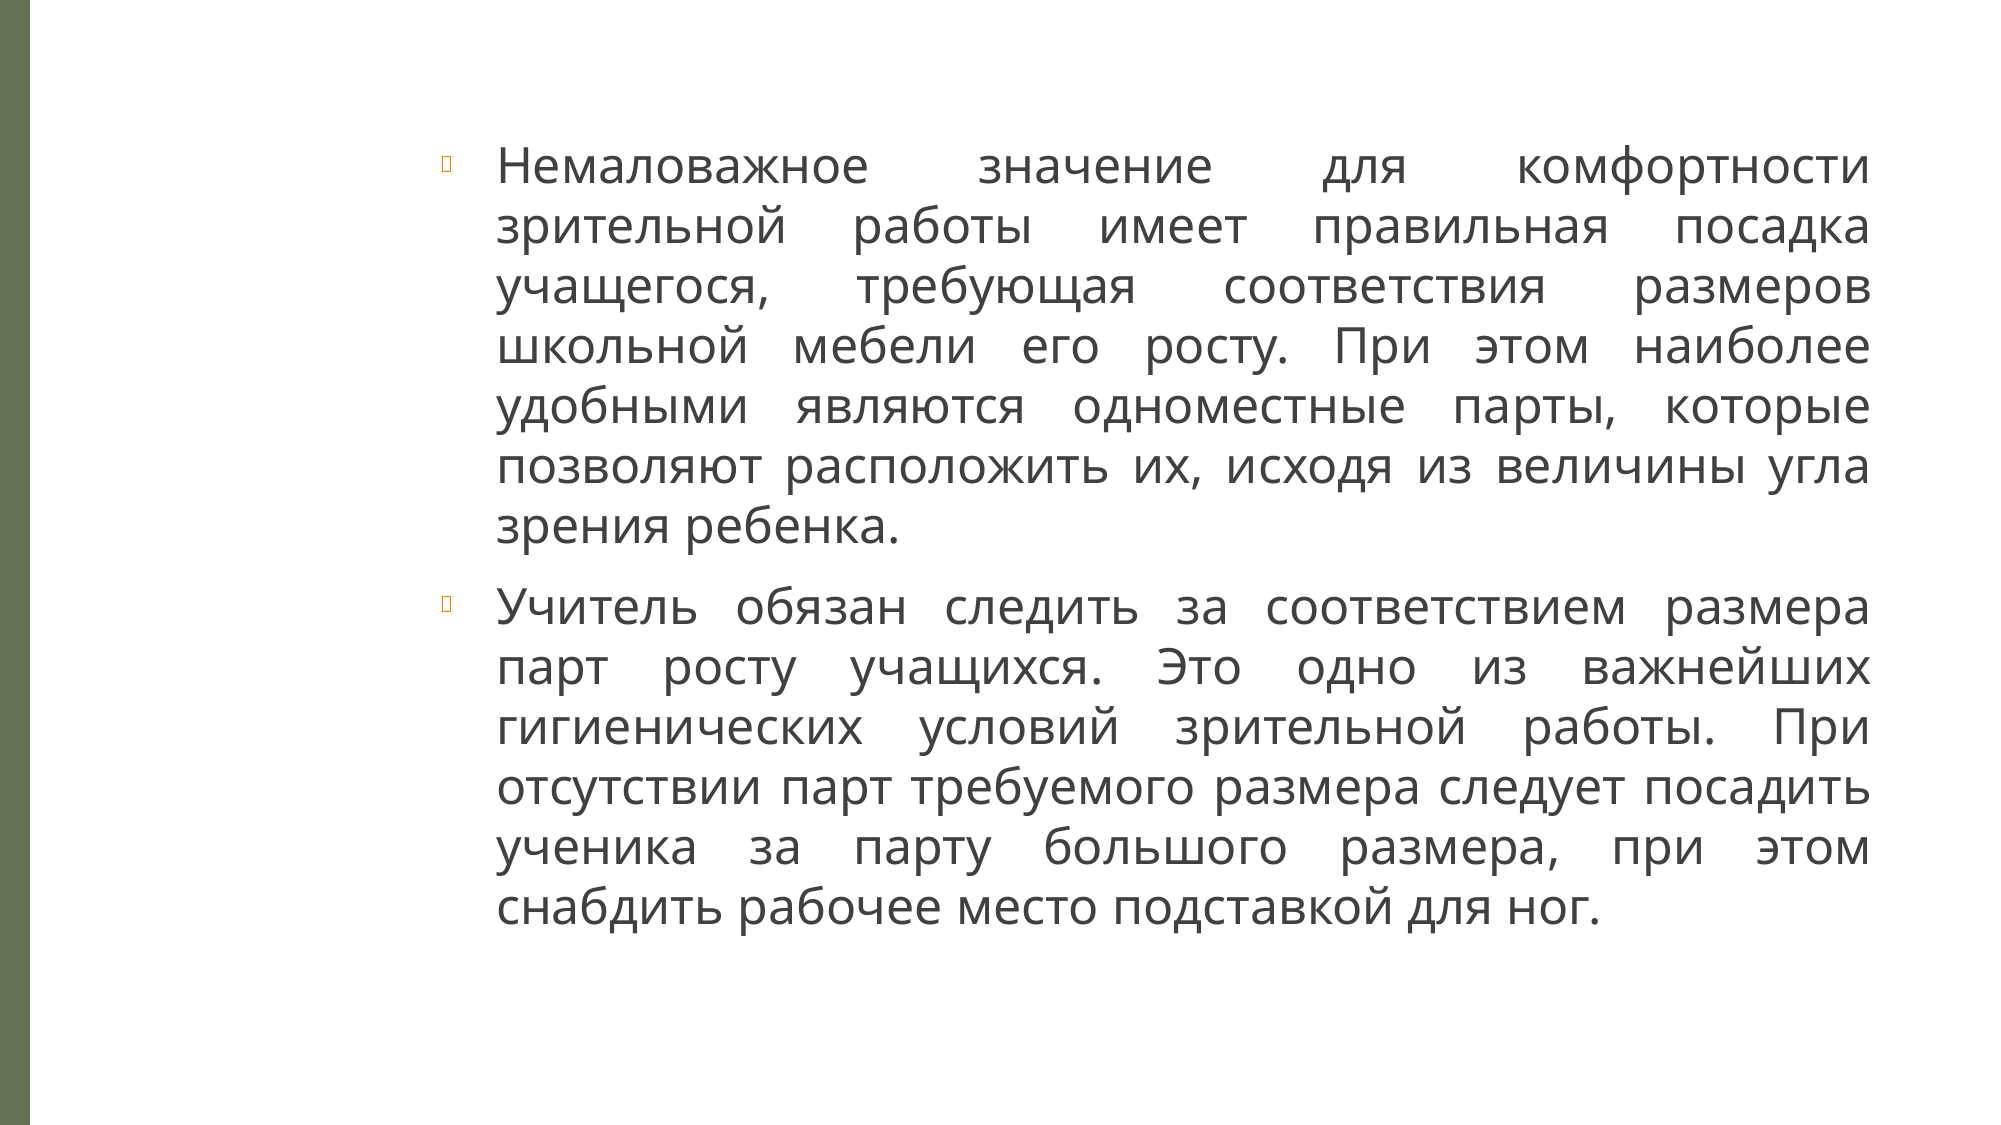

# Немаловажное значение для комфортности зрительной работы имеет правильная посадка учащегося, требующая соответствия размеров школьной мебели его росту. При этом наиболее удобными являются одноместные парты, которые позволяют расположить их, исходя из величины угла зрения ребенка.
Учитель обязан следить за соответствием размера парт росту учащихся. Это одно из важнейших гигиенических условий зрительной работы. При отсутствии парт требуемого размера следует посадить ученика за парту большого размера, при этом снабдить рабочее место подставкой для ног.